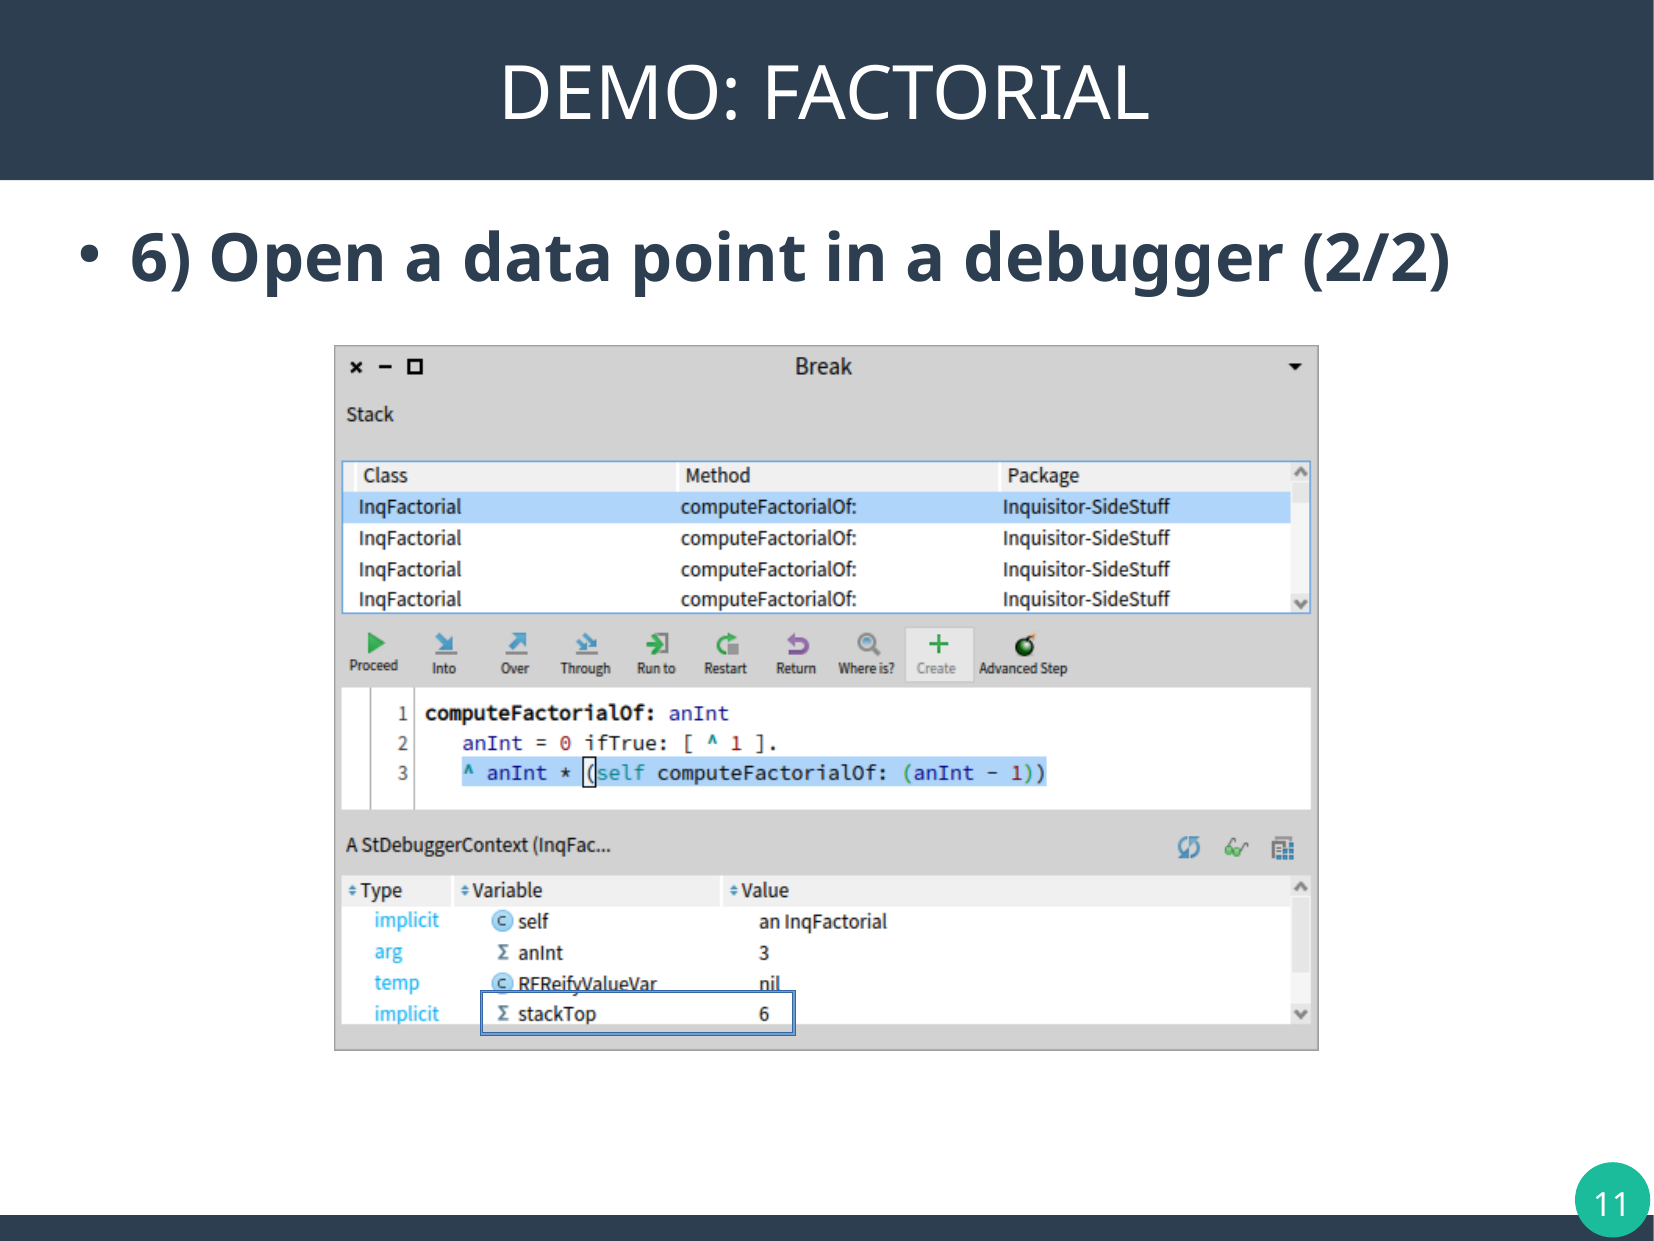

# Demo: Factorial
6) Open a data point in a debugger (2/2)